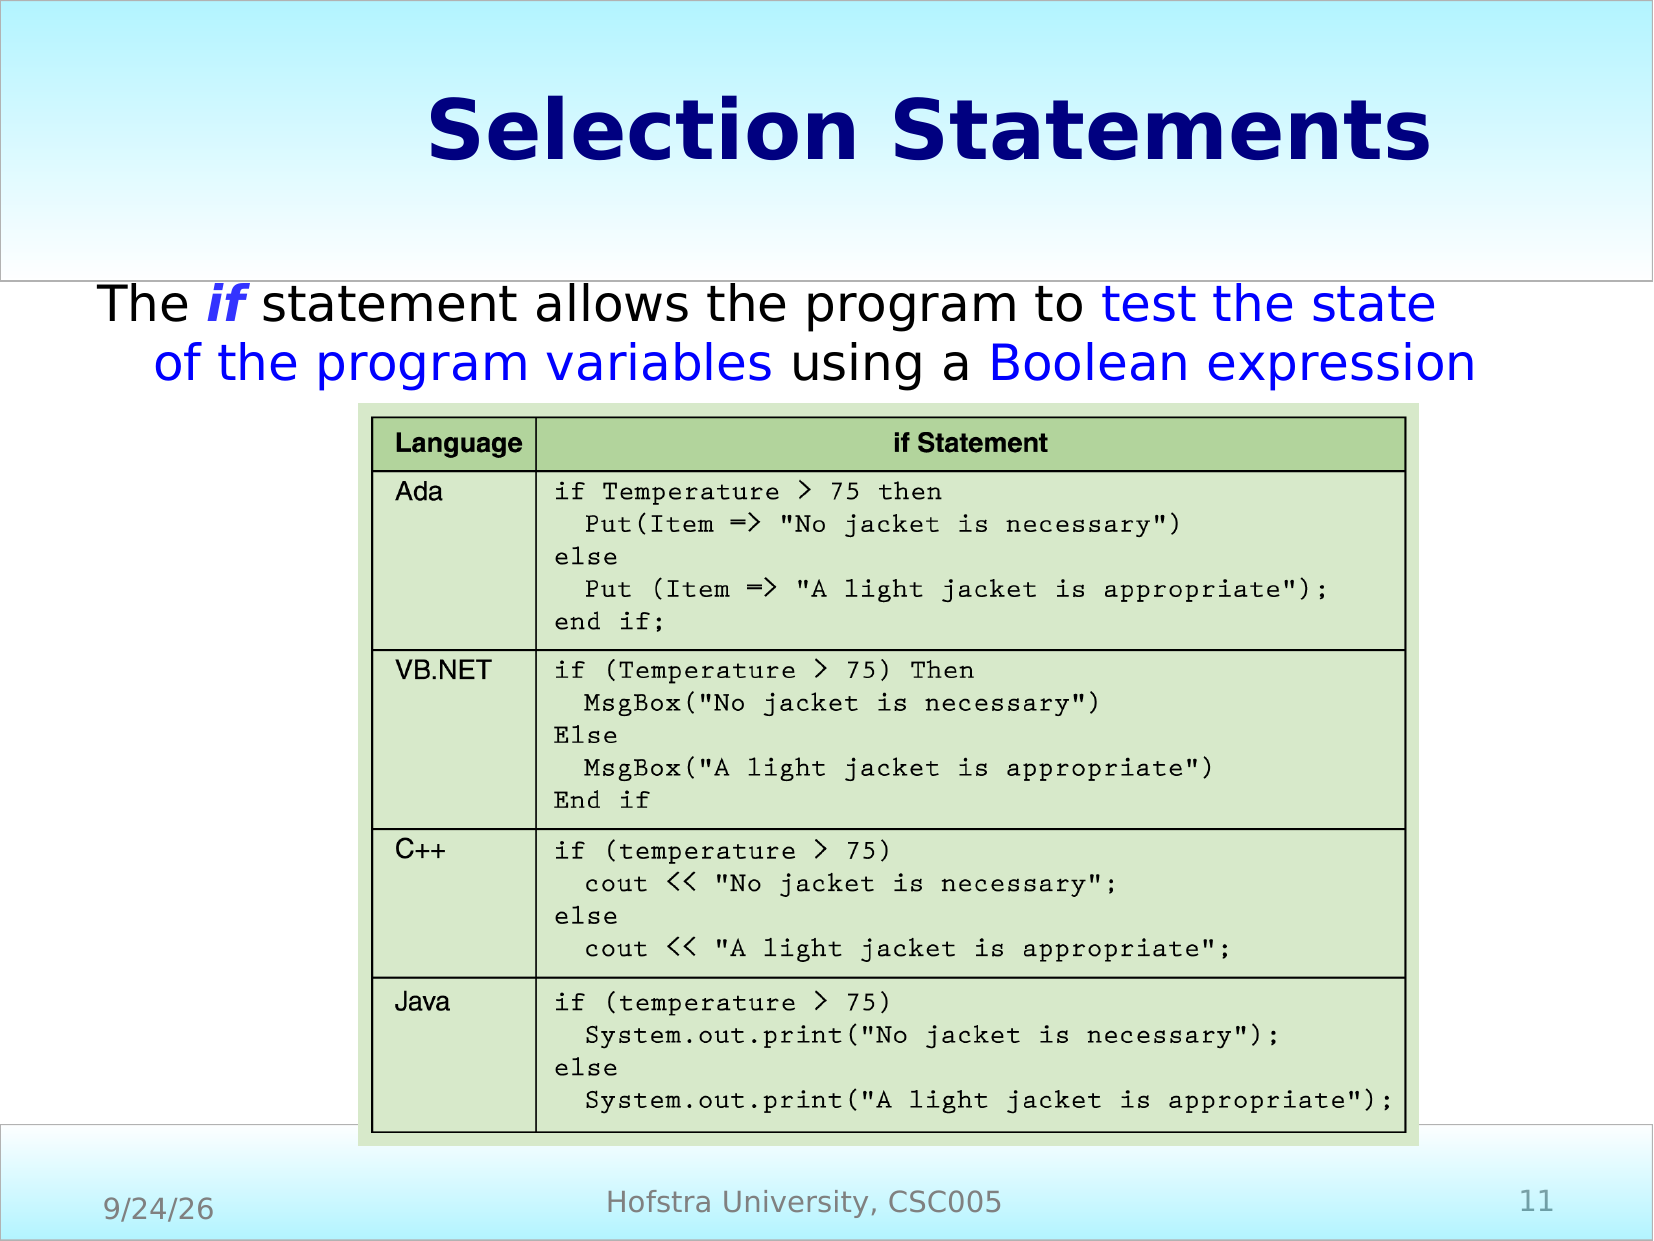

# Selection Statements
The if statement allows the program to test the state
of the program variables using a Boolean expression
11
Hofstra University, CSC005